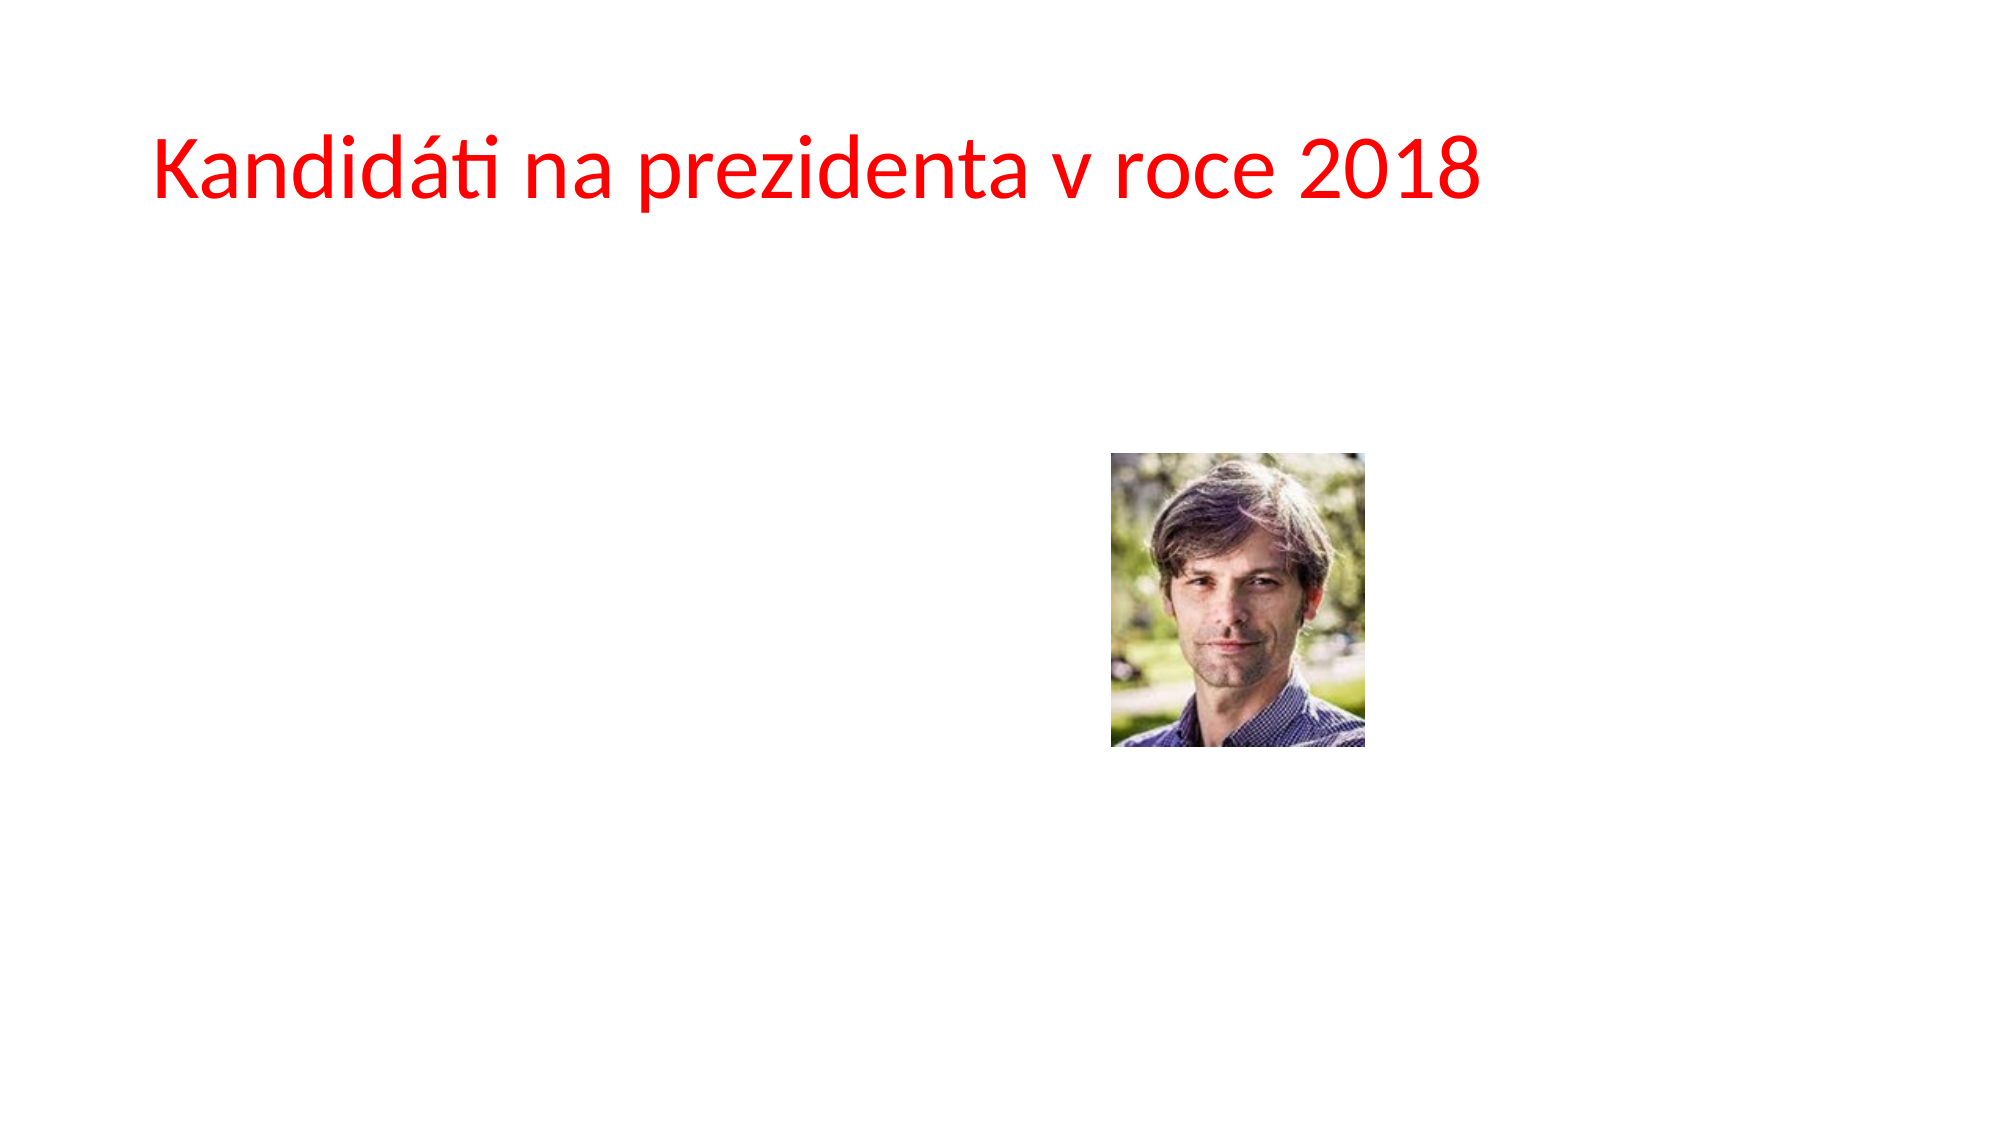

# Kandidáti na prezidenta v roce 2018